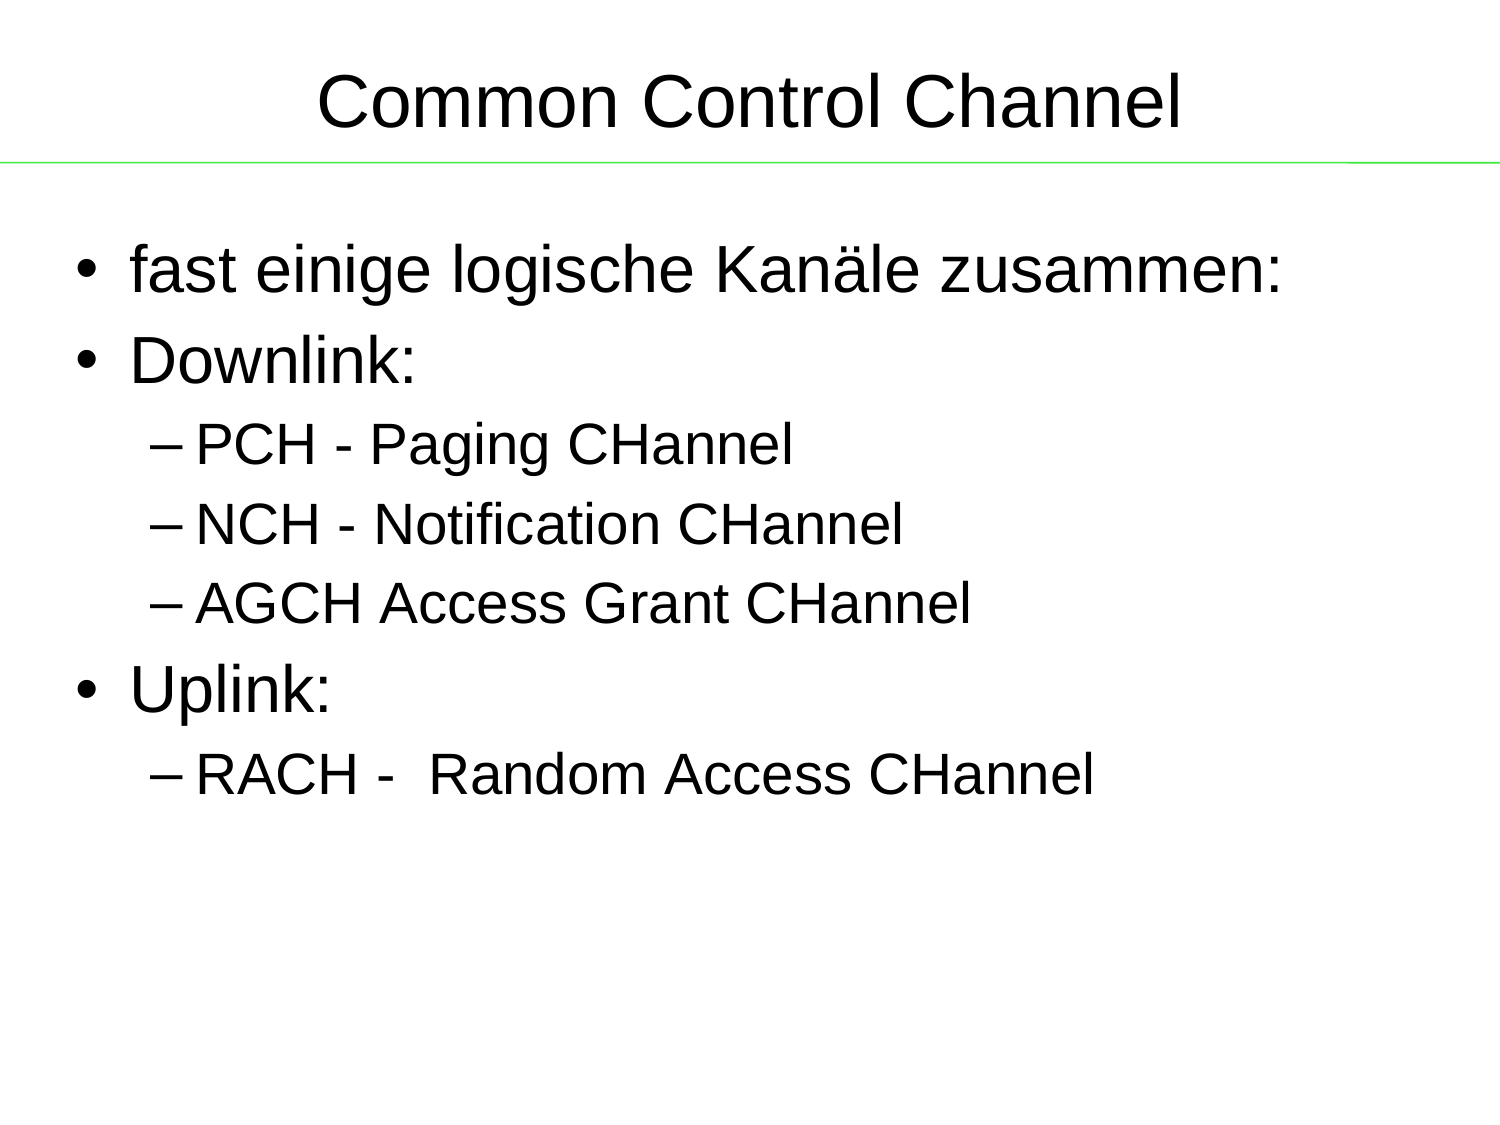

# Common Control Channel
fast einige logische Kanäle zusammen:
Downlink:
PCH - Paging CHannel
NCH - Notification CHannel
AGCH Access Grant CHannel
Uplink:
RACH - Random Access CHannel